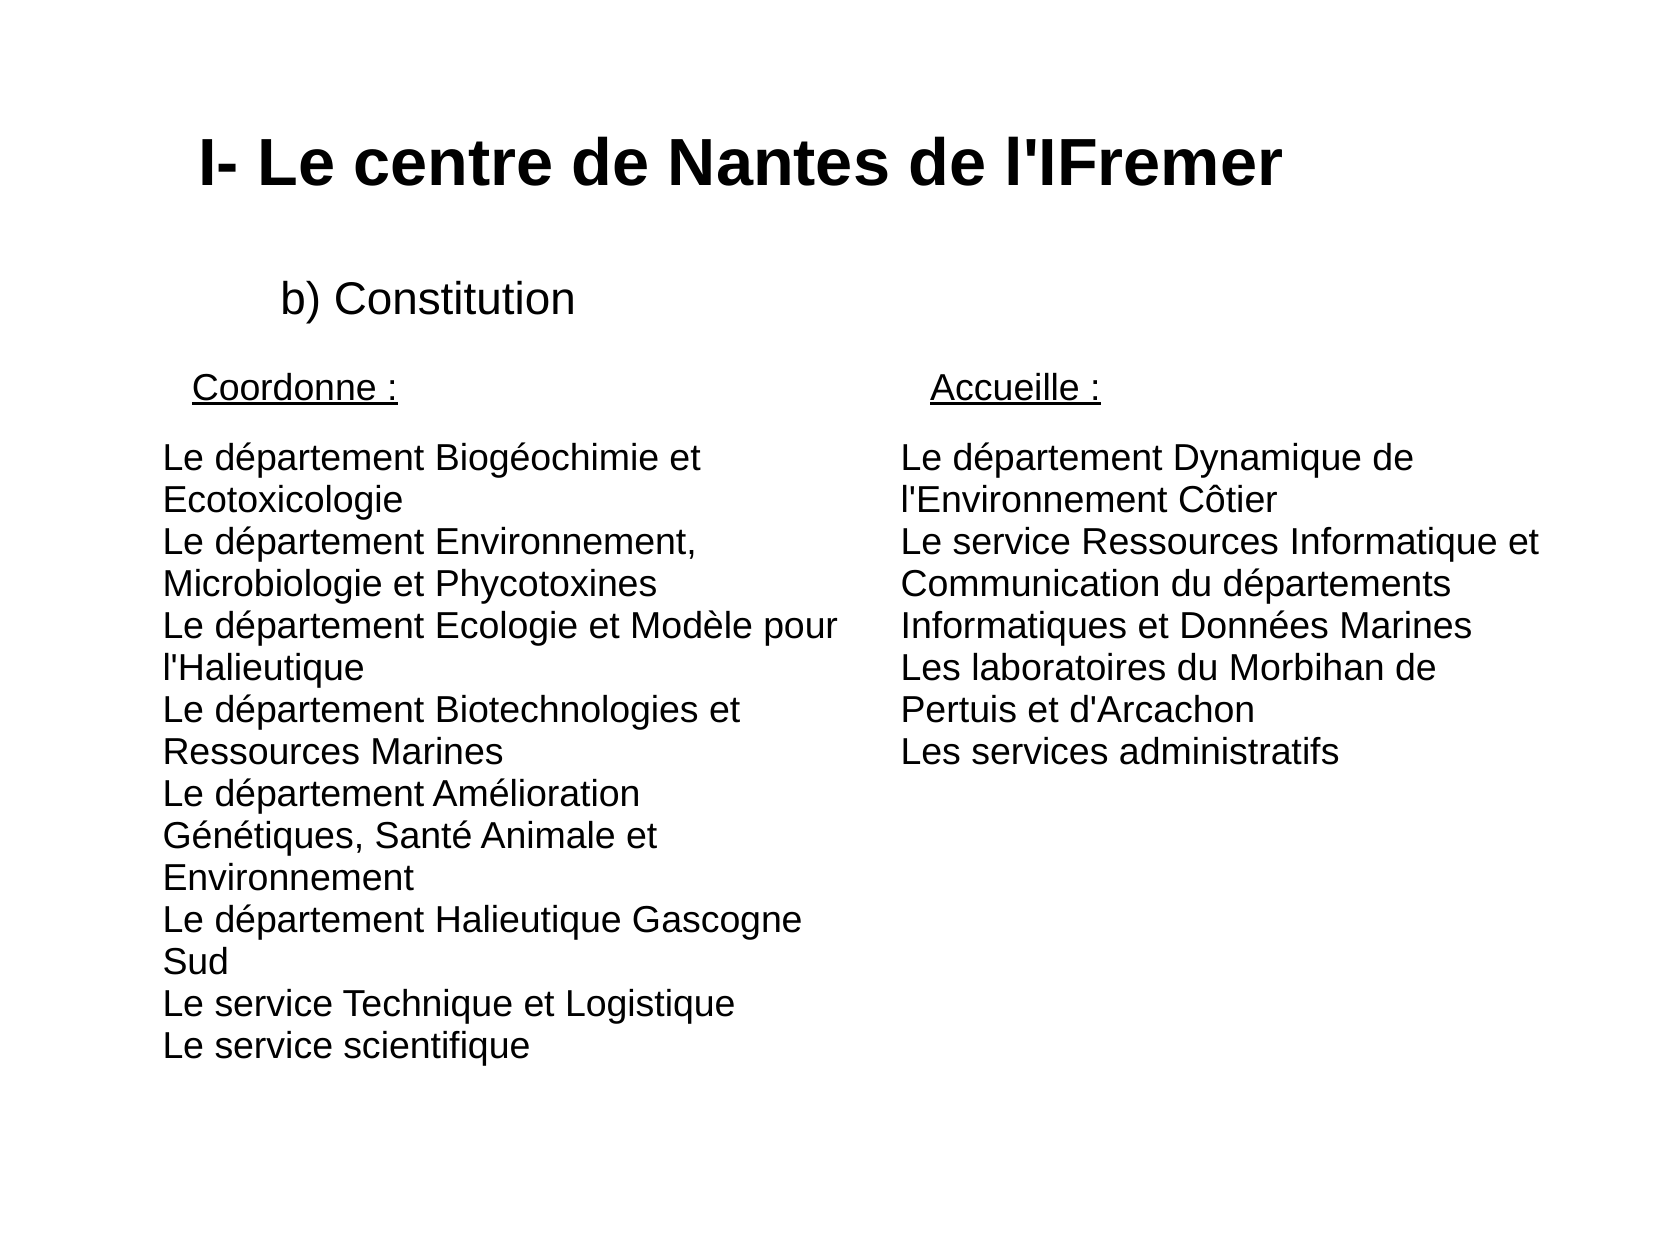

I- Le centre de Nantes de l'IFremer
b) Constitution
Coordonne :
Accueille :
Le département Biogéochimie et Ecotoxicologie
Le département Environnement, Microbiologie et Phycotoxines
Le département Ecologie et Modèle pour l'Halieutique
Le département Biotechnologies et Ressources Marines
Le département Amélioration Génétiques, Santé Animale et Environnement
Le département Halieutique Gascogne Sud
Le service Technique et Logistique
Le service scientifique
Le département Dynamique de l'Environnement Côtier
Le service Ressources Informatique et Communication du départements Informatiques et Données Marines
Les laboratoires du Morbihan de Pertuis et d'Arcachon
Les services administratifs